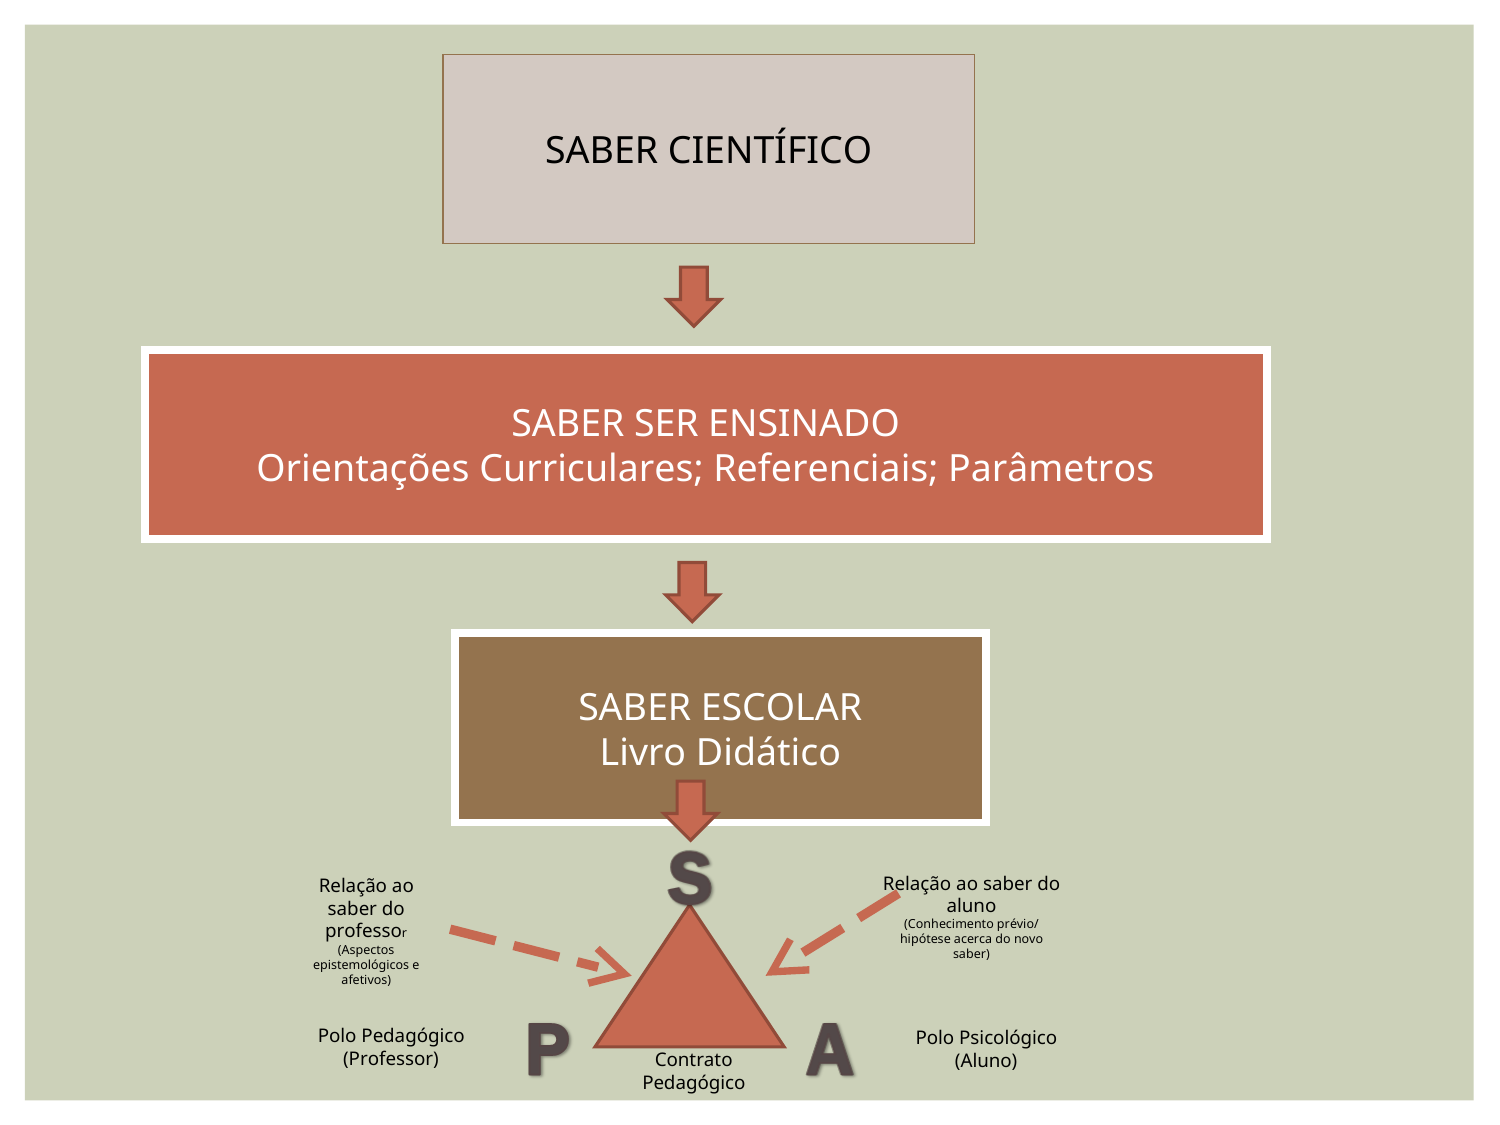

SABER CIENTÍFICO
SABER SER ENSINADO
Orientações Curriculares; Referenciais; Parâmetros
SABER ESCOLAR
Livro Didático
Relação ao saber do aluno
(Conhecimento prévio/ hipótese acerca do novo saber)
Relação ao saber do professor
(Aspectos epistemológicos e afetivos)
Polo Pedagógico
(Professor)
Polo Psicológico
(Aluno)
Contrato Pedagógico